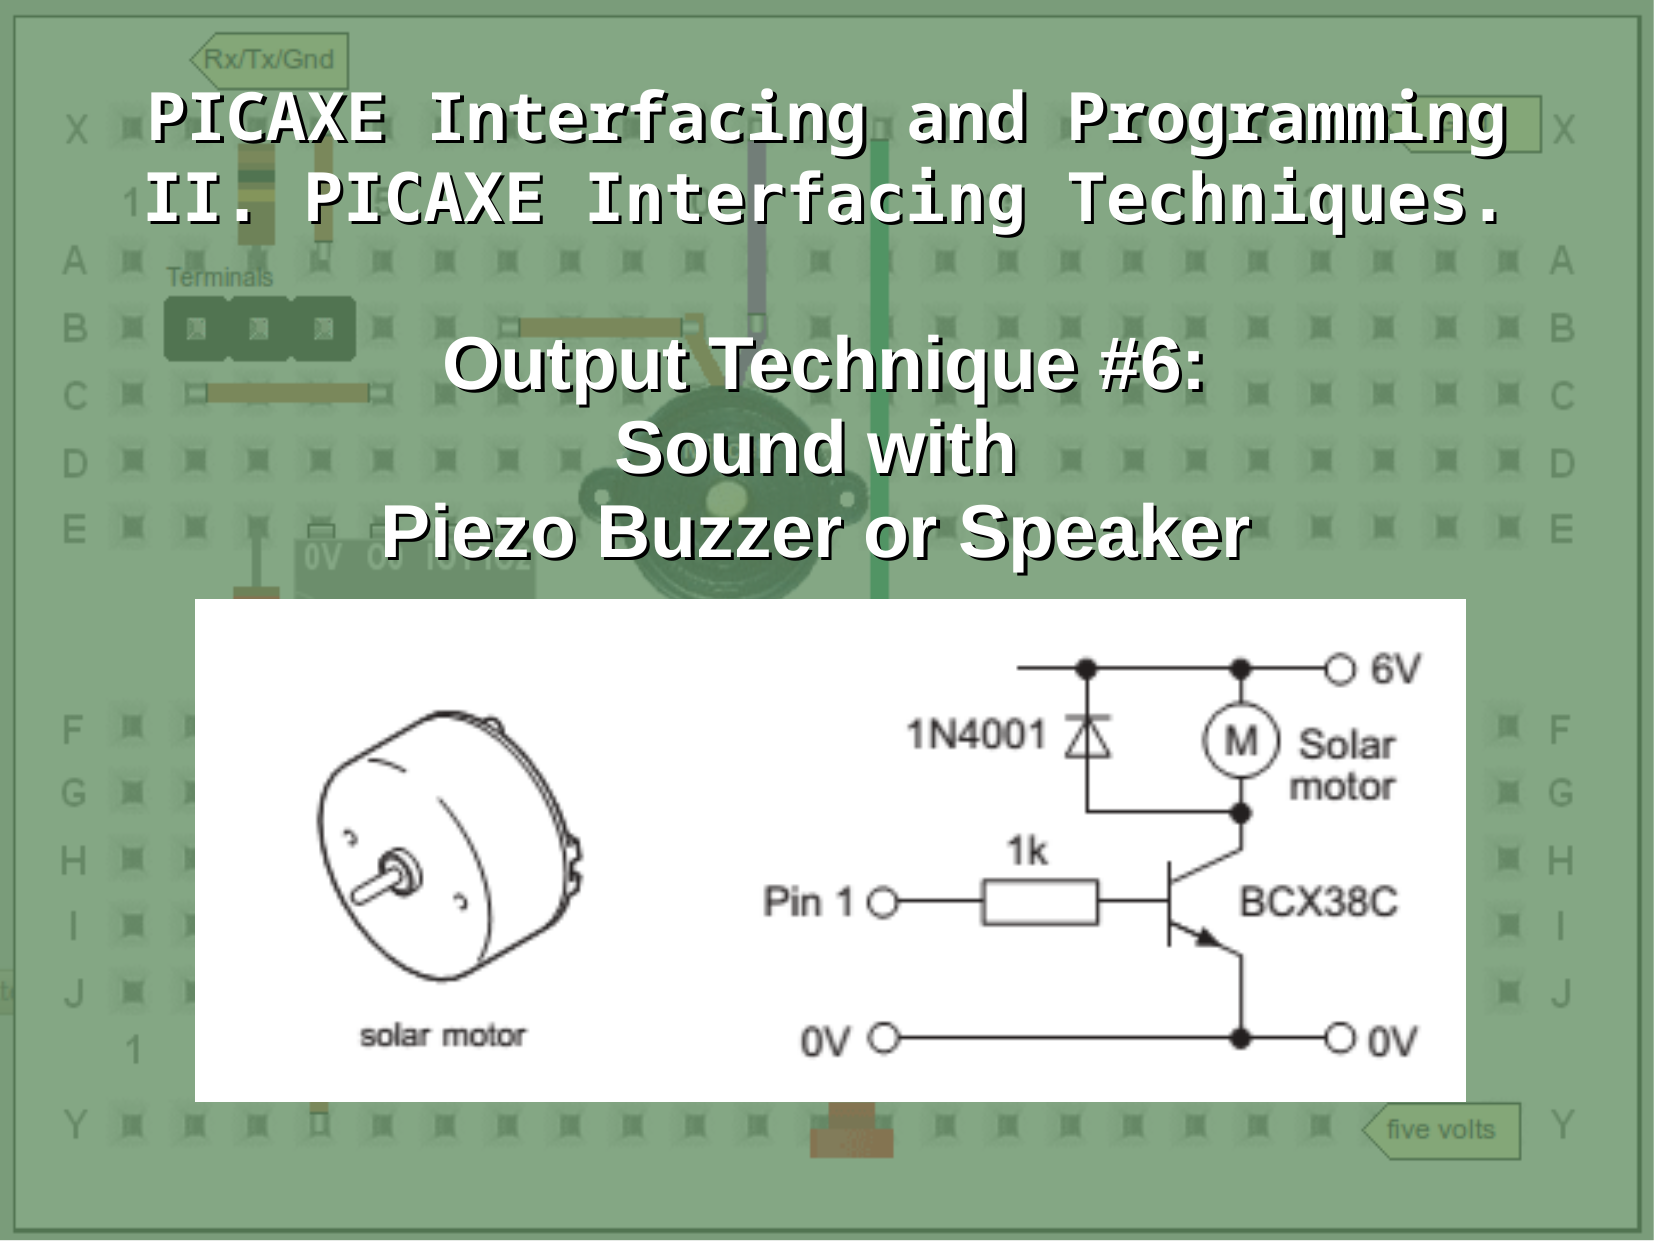

# PICAXE Interfacing and Programming II. PICAXE Interfacing Techniques.
 Output Technique #6:
Sound with
Piezo Buzzer or Speaker